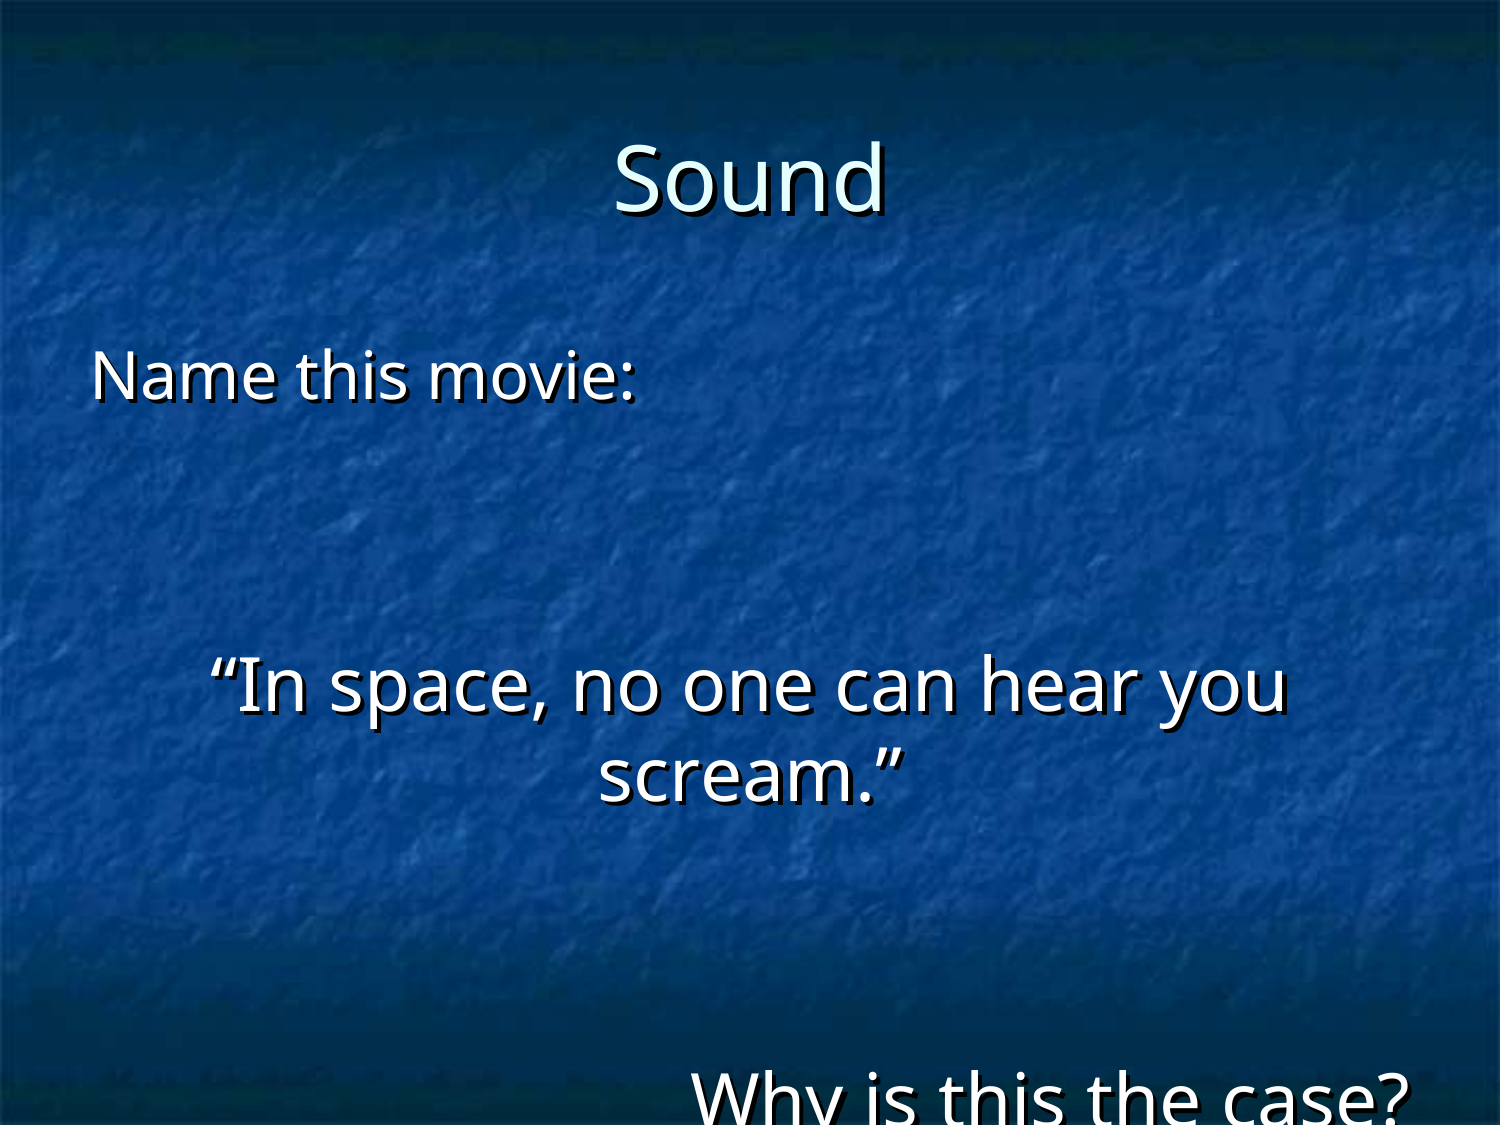

Sound
Name this movie:
“In space, no one can hear you scream.”
Why is this the case?